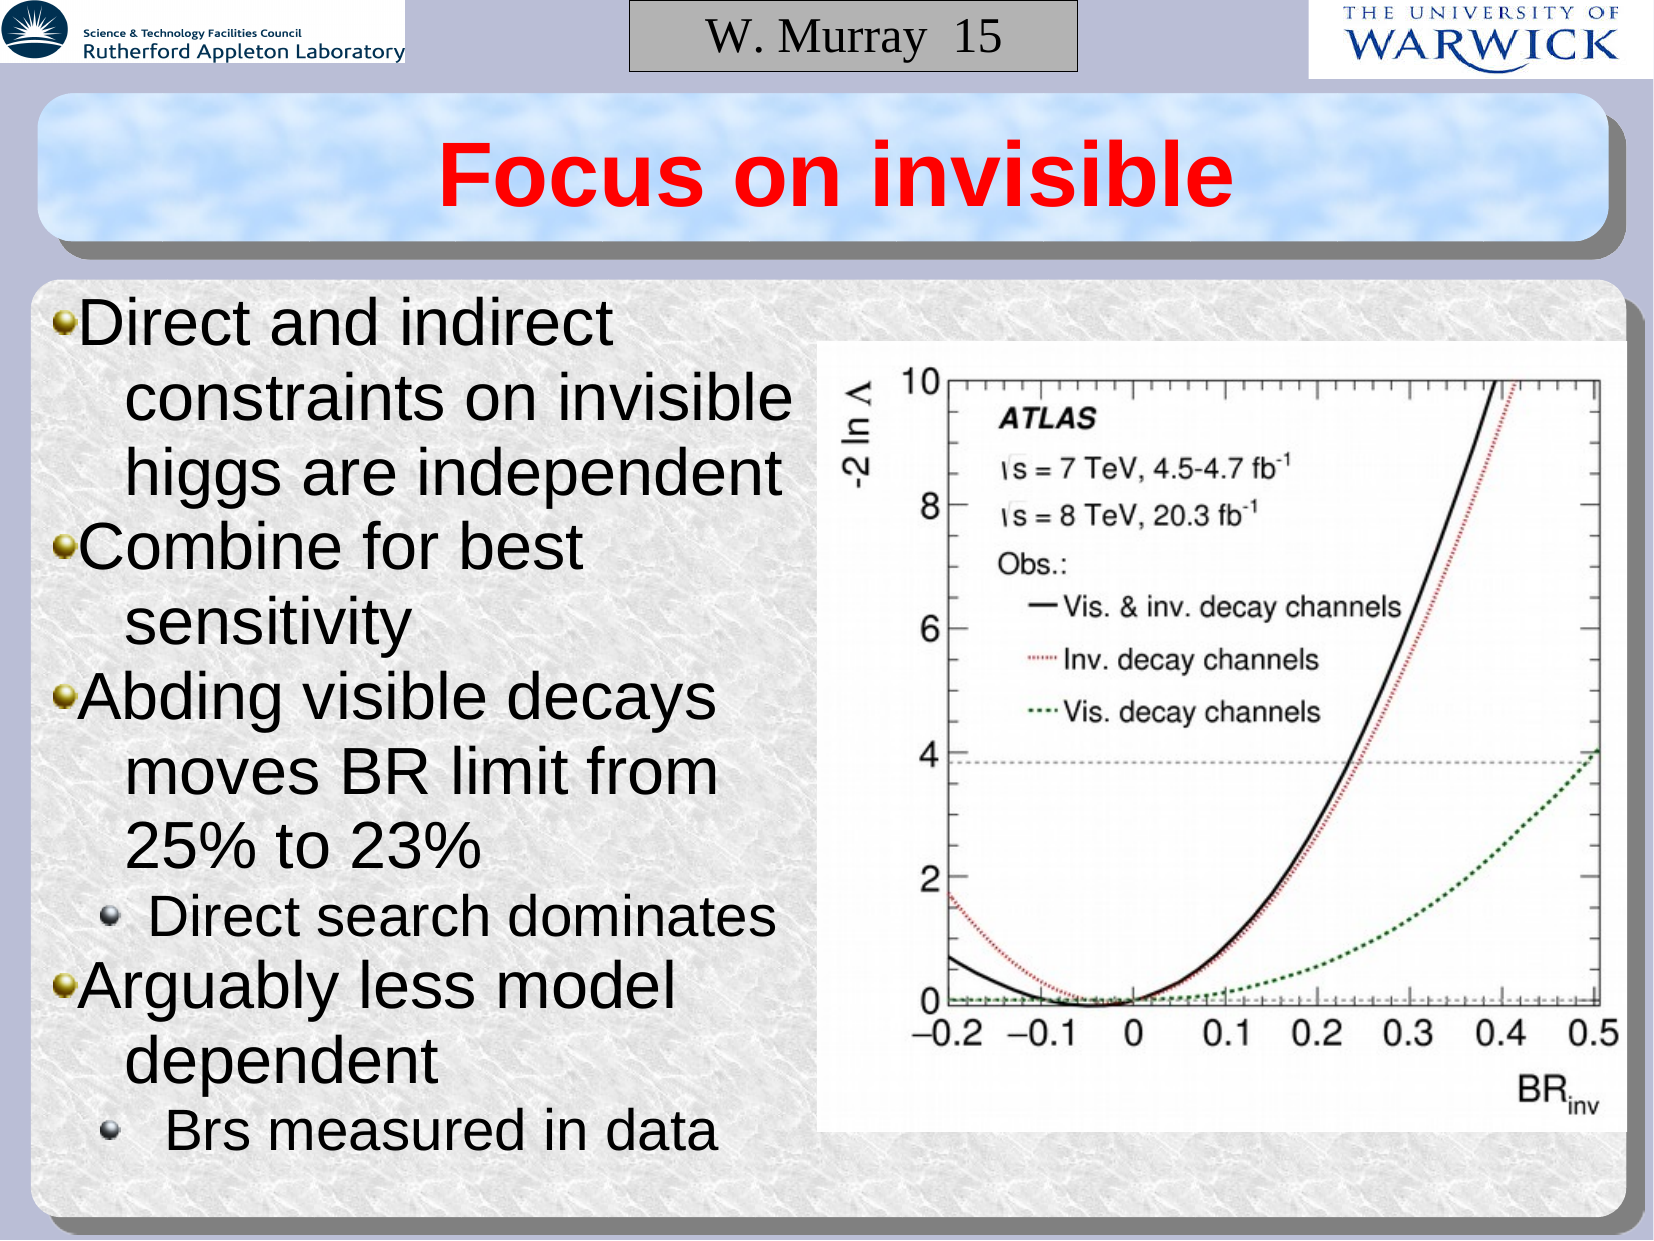

# Focus on invisible
Direct and indirect constraints on invisible higgs are independent
Combine for best sensitivity
Abding visible decays moves BR limit from 25% to 23%
Direct search dominates
Arguably less model dependent
 Brs measured in data